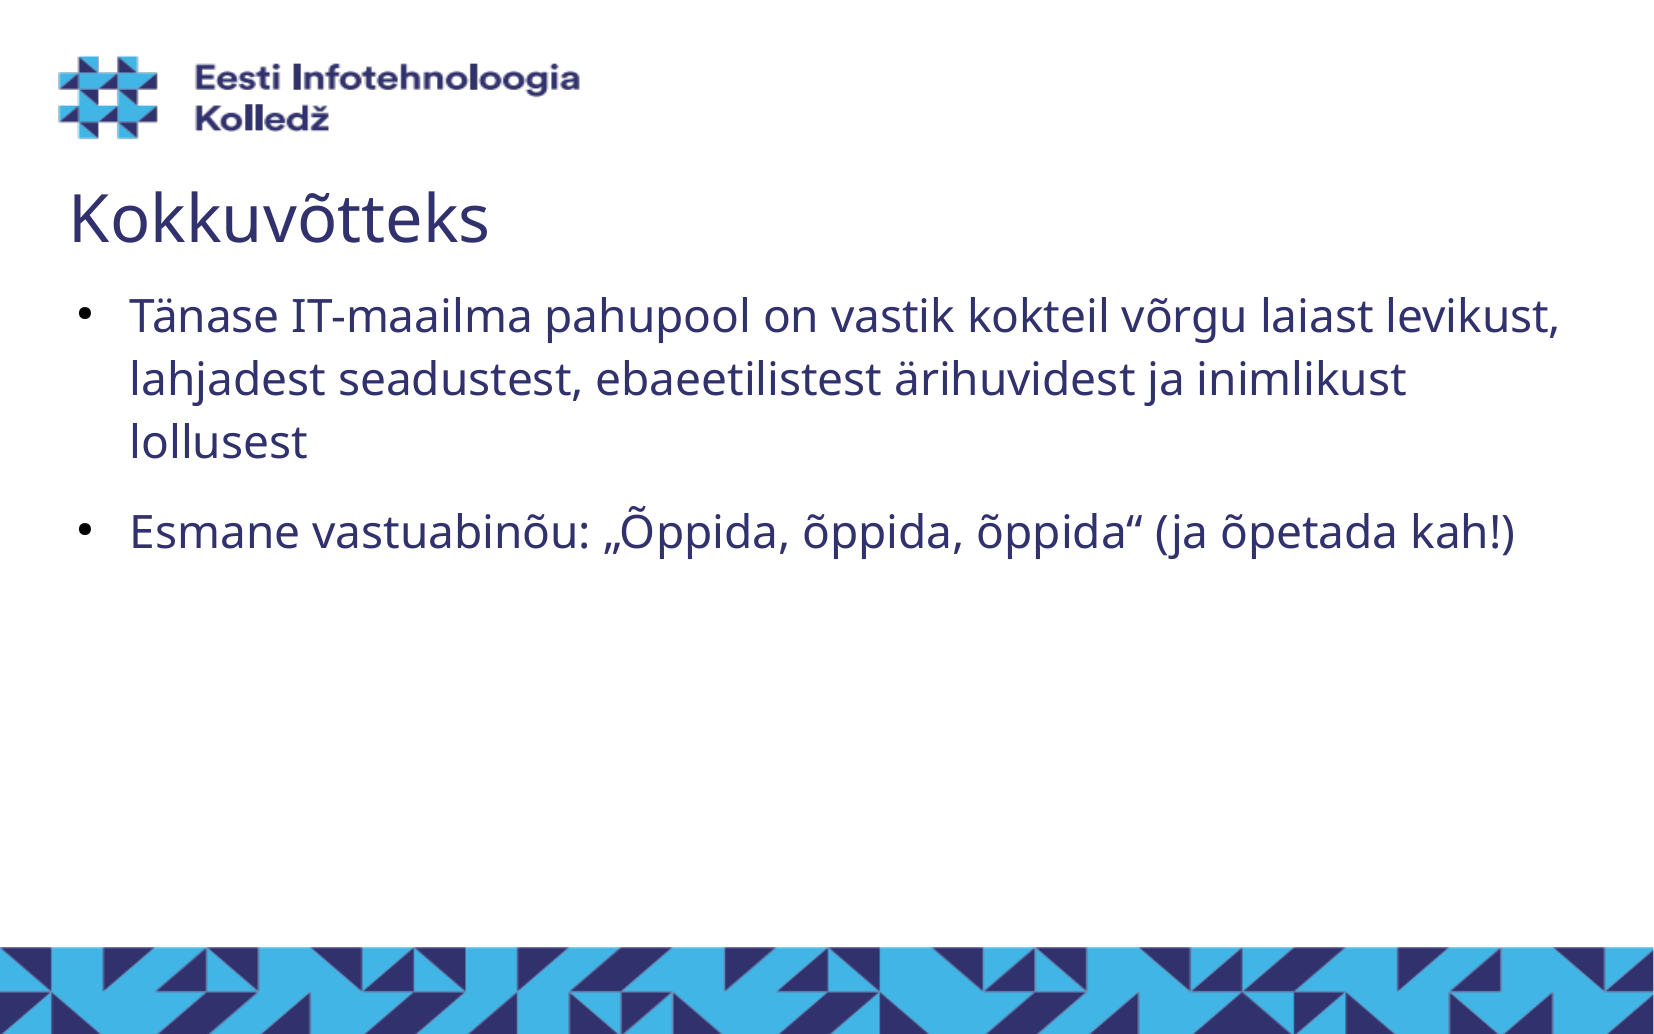

# Kokkuvõtteks
Tänase IT-maailma pahupool on vastik kokteil võrgu laiast levikust, lahjadest seadustest, ebaeetilistest ärihuvidest ja inimlikust lollusest
Esmane vastuabinõu: „Õppida, õppida, õppida“ (ja õpetada kah!)